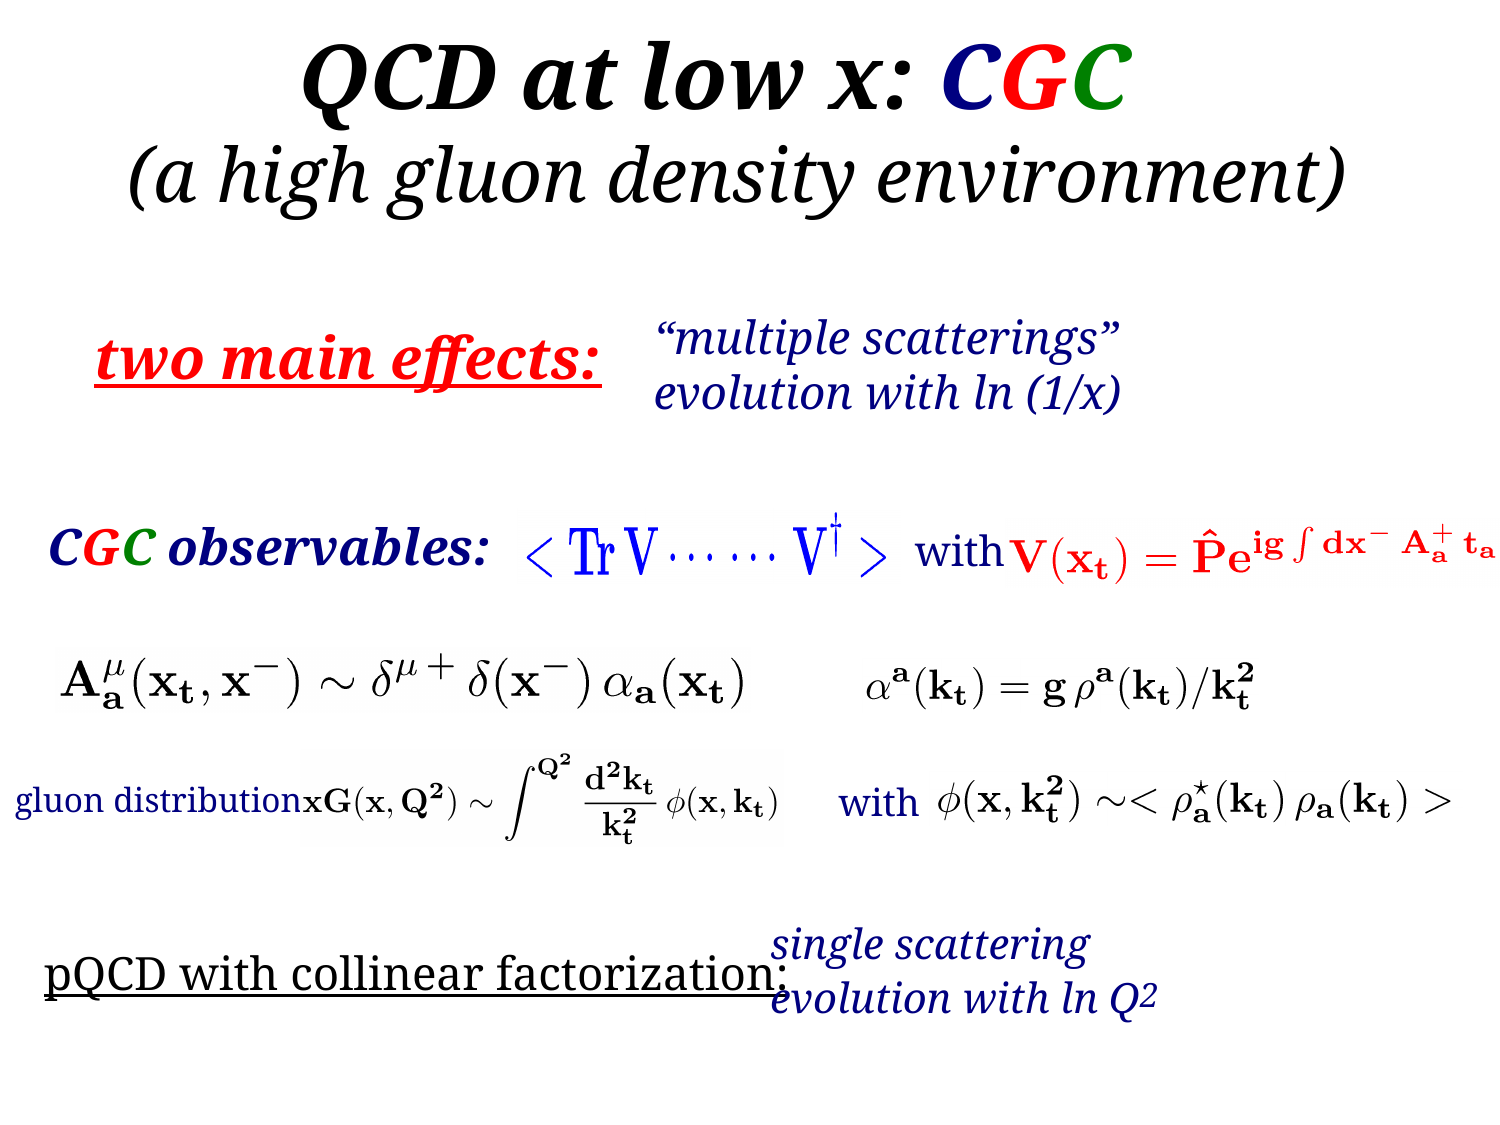

QCD at low x: CGC
(a high gluon density environment)
“multiple scatterings”
evolution with ln (1/x)
two main effects:
CGC observables:
with
gluon distribution:
with
single scattering
evolution with ln Q2
pQCD with collinear factorization: